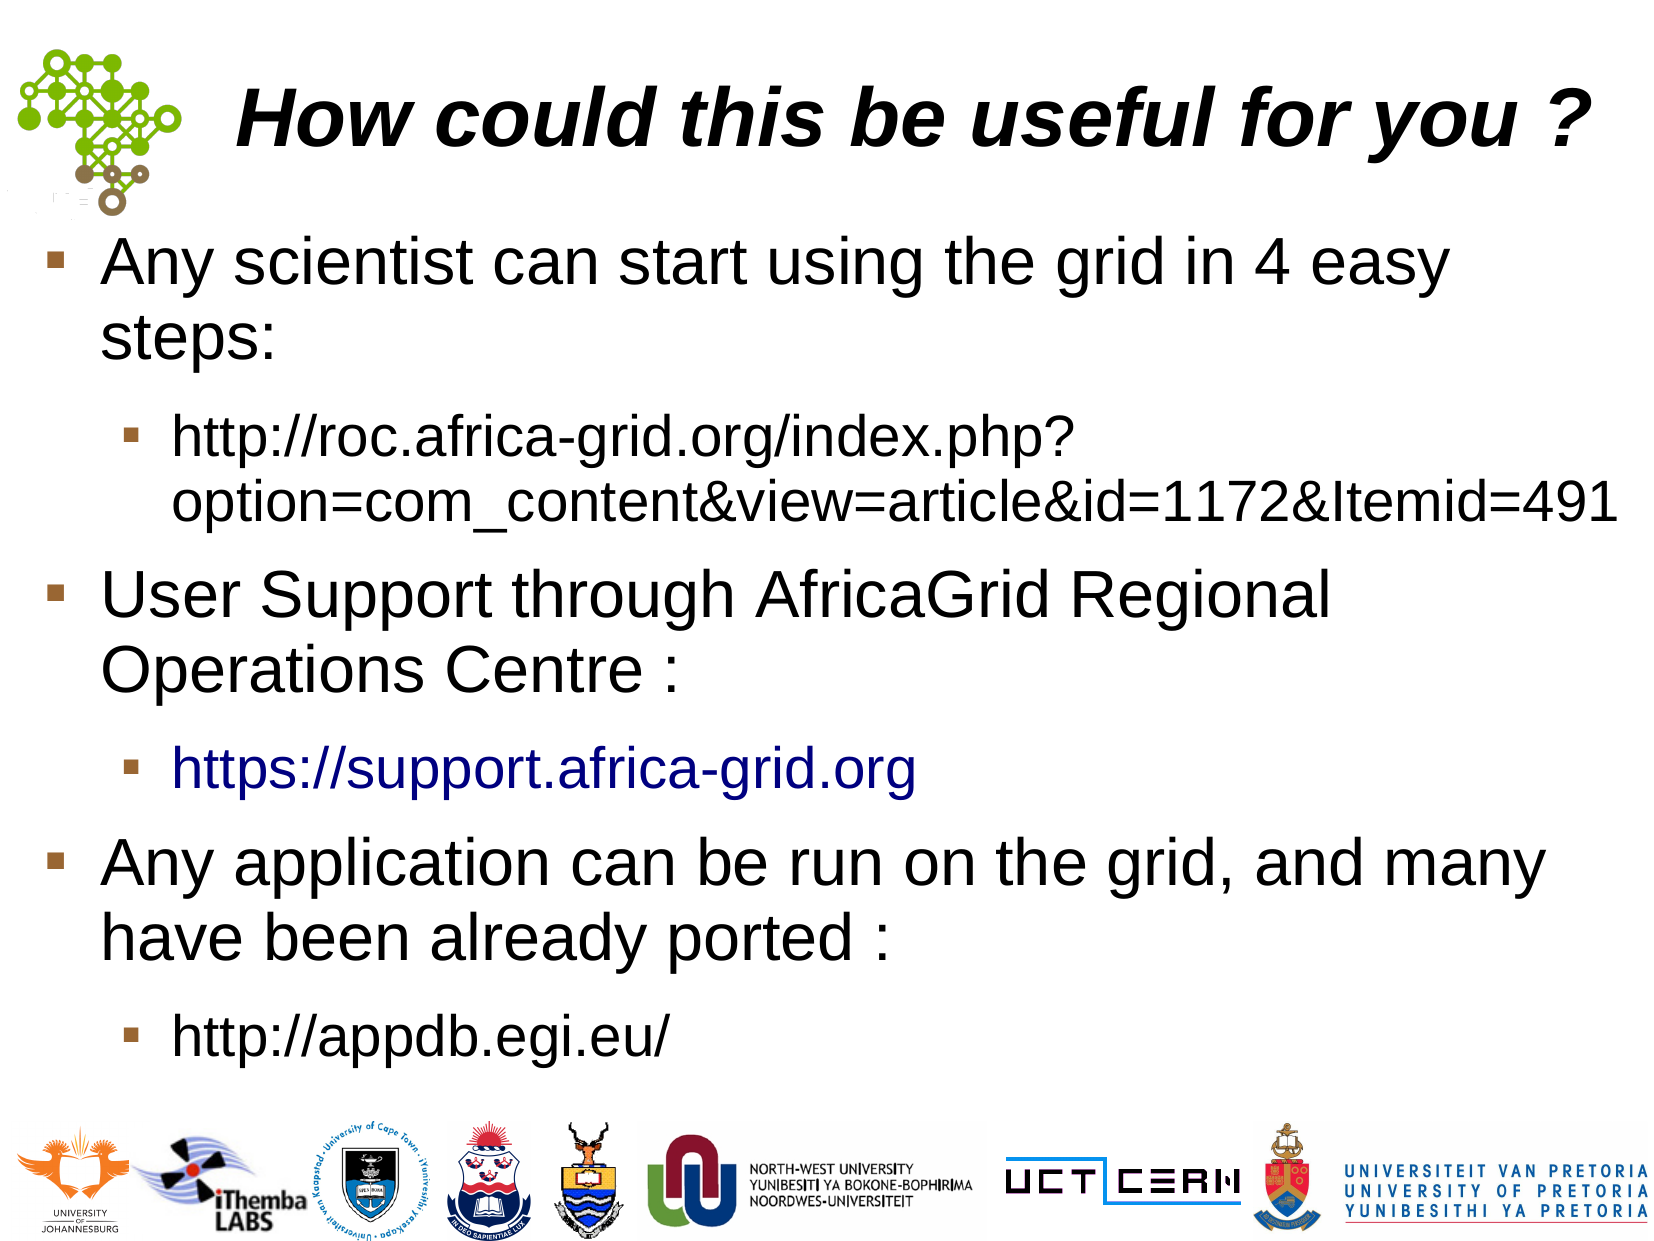

# How could this be useful for you ?
Any scientist can start using the grid in 4 easy steps:
http://roc.africa-grid.org/index.php?option=com_content&view=article&id=1172&Itemid=491
User Support through AfricaGrid Regional Operations Centre :
https://support.africa-grid.org
Any application can be run on the grid, and many have been already ported :
http://appdb.egi.eu/